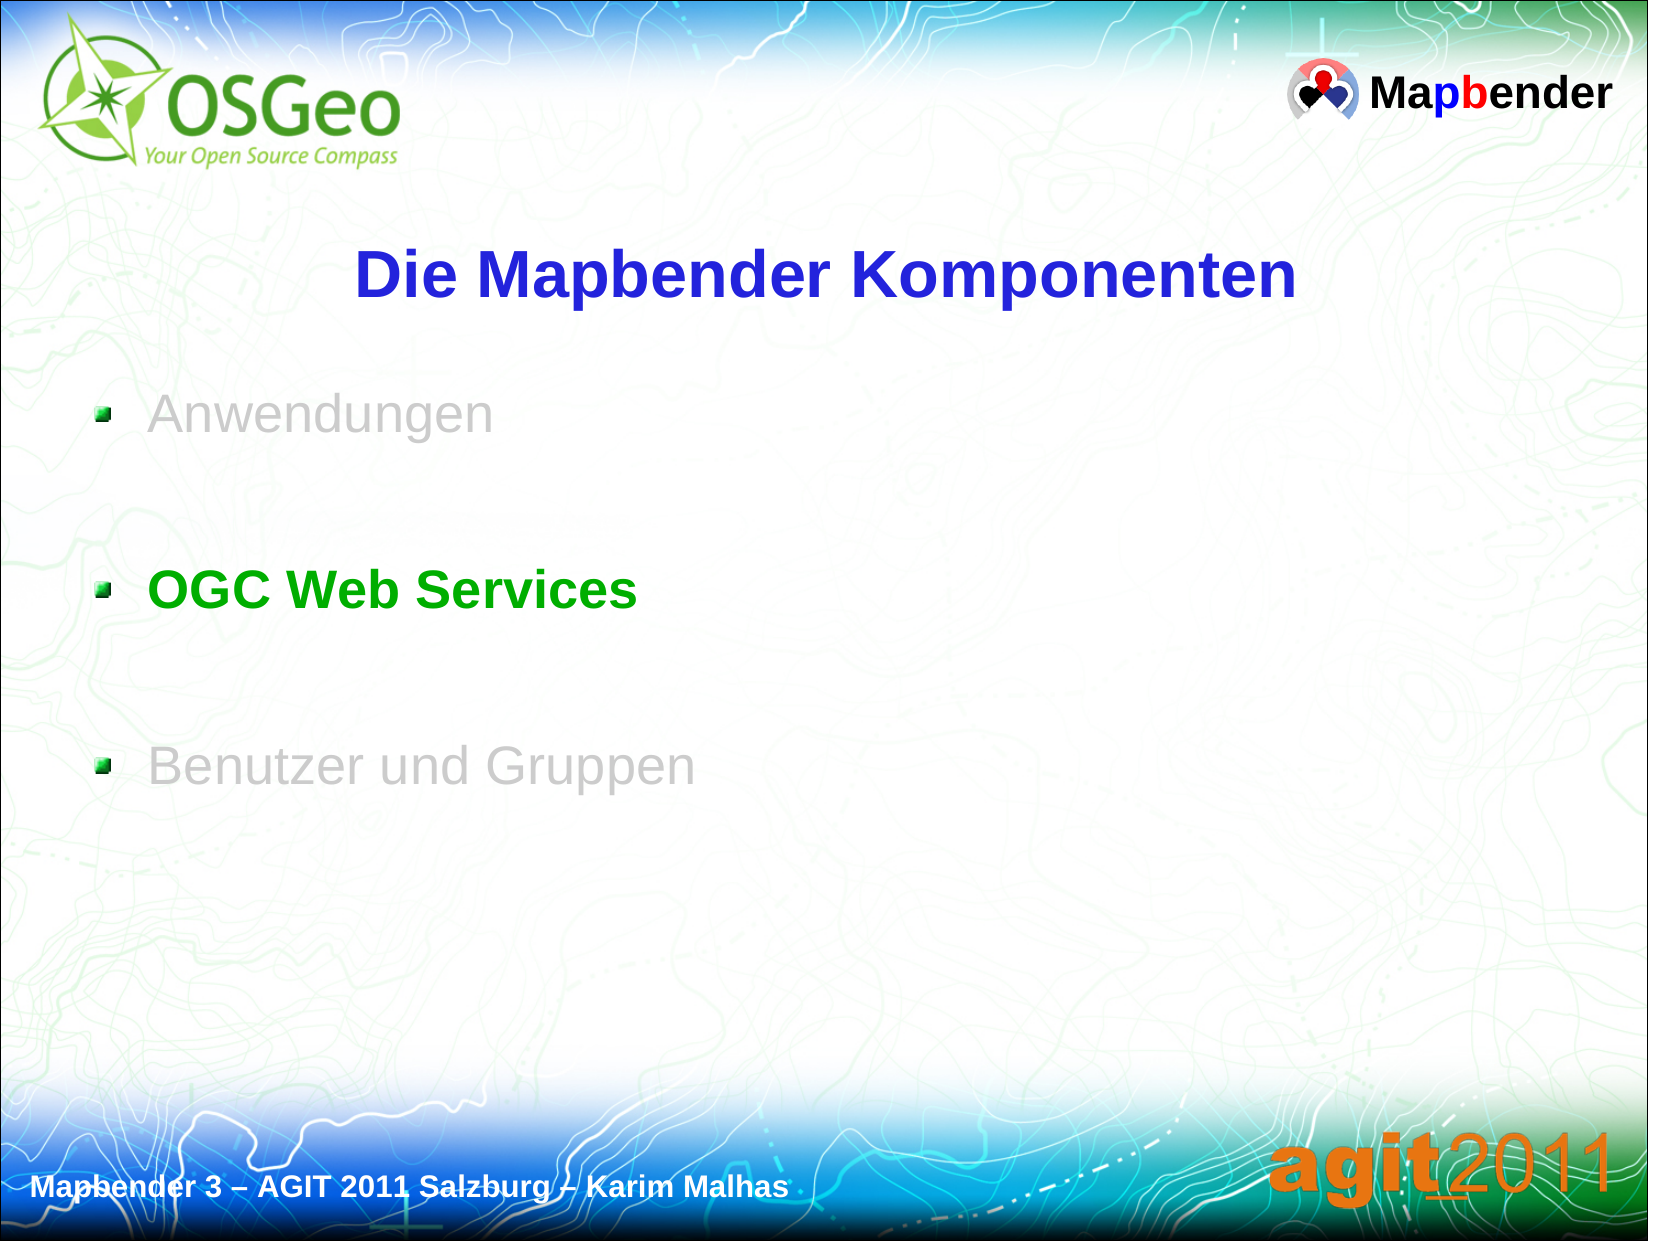

# Die Mapbender Komponenten
Anwendungen
OGC Web Services
Benutzer und Gruppen